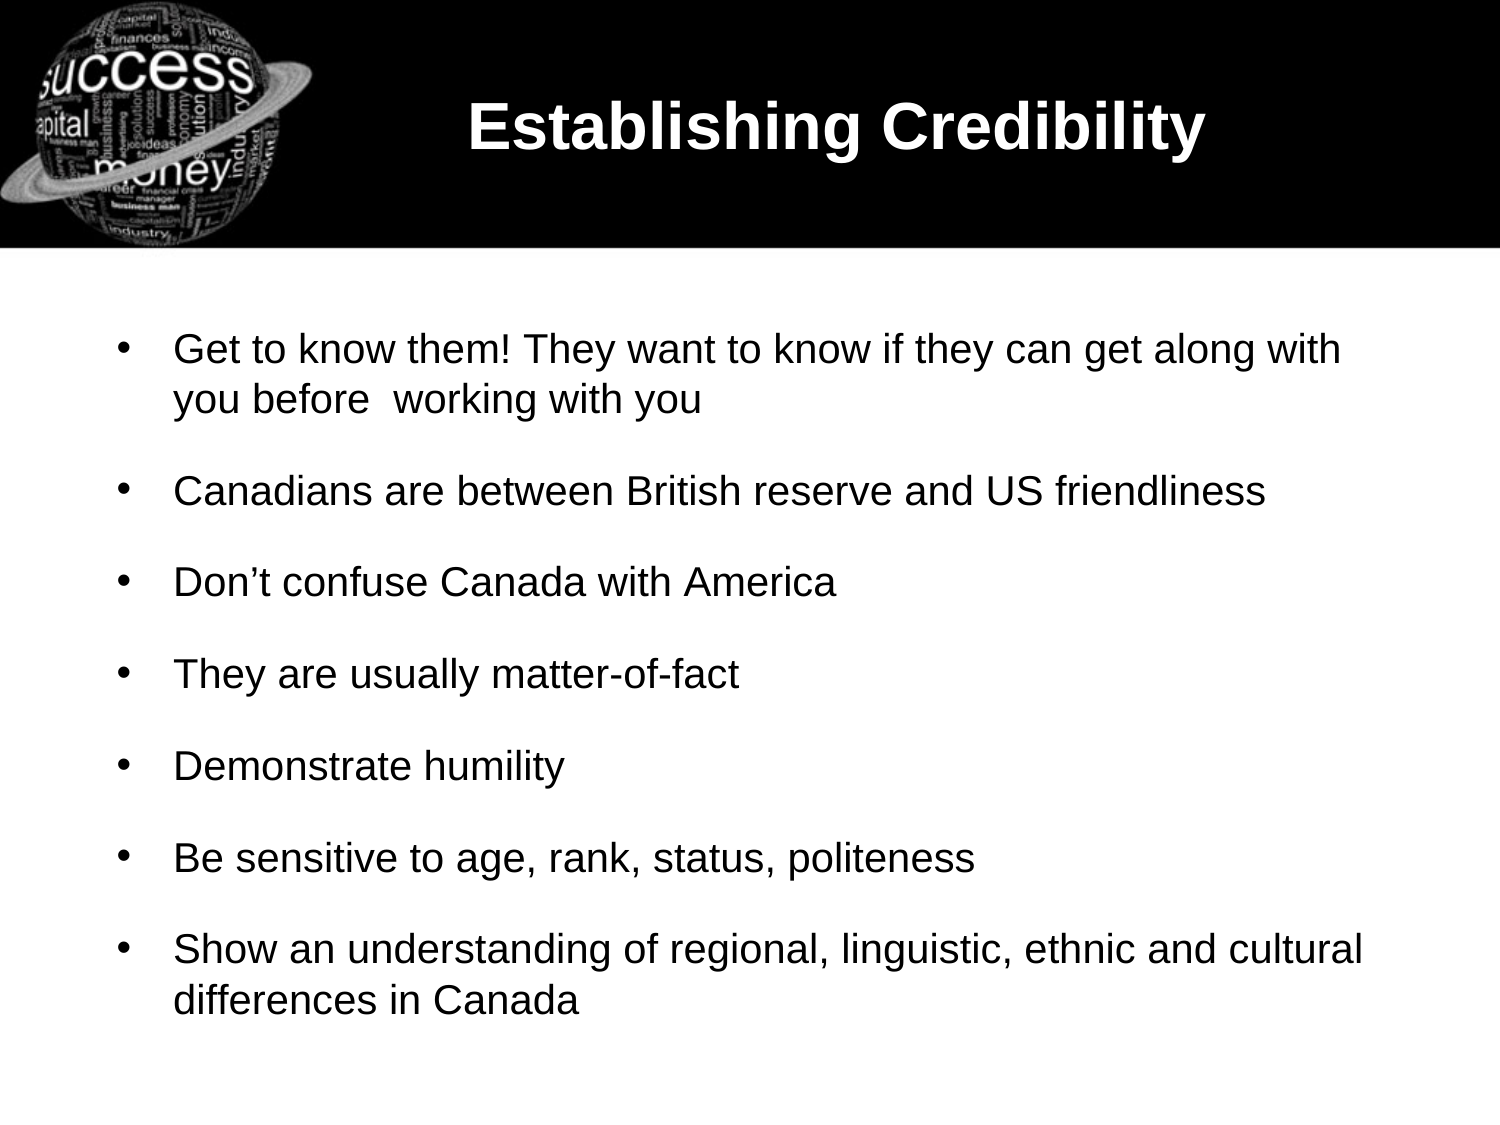

# Establishing Credibility
Get to know them! They want to know if they can get along with you before working with you
Canadians are between British reserve and US friendliness
Don’t confuse Canada with America
They are usually matter-of-fact
Demonstrate humility
Be sensitive to age, rank, status, politeness
Show an understanding of regional, linguistic, ethnic and cultural differences in Canada